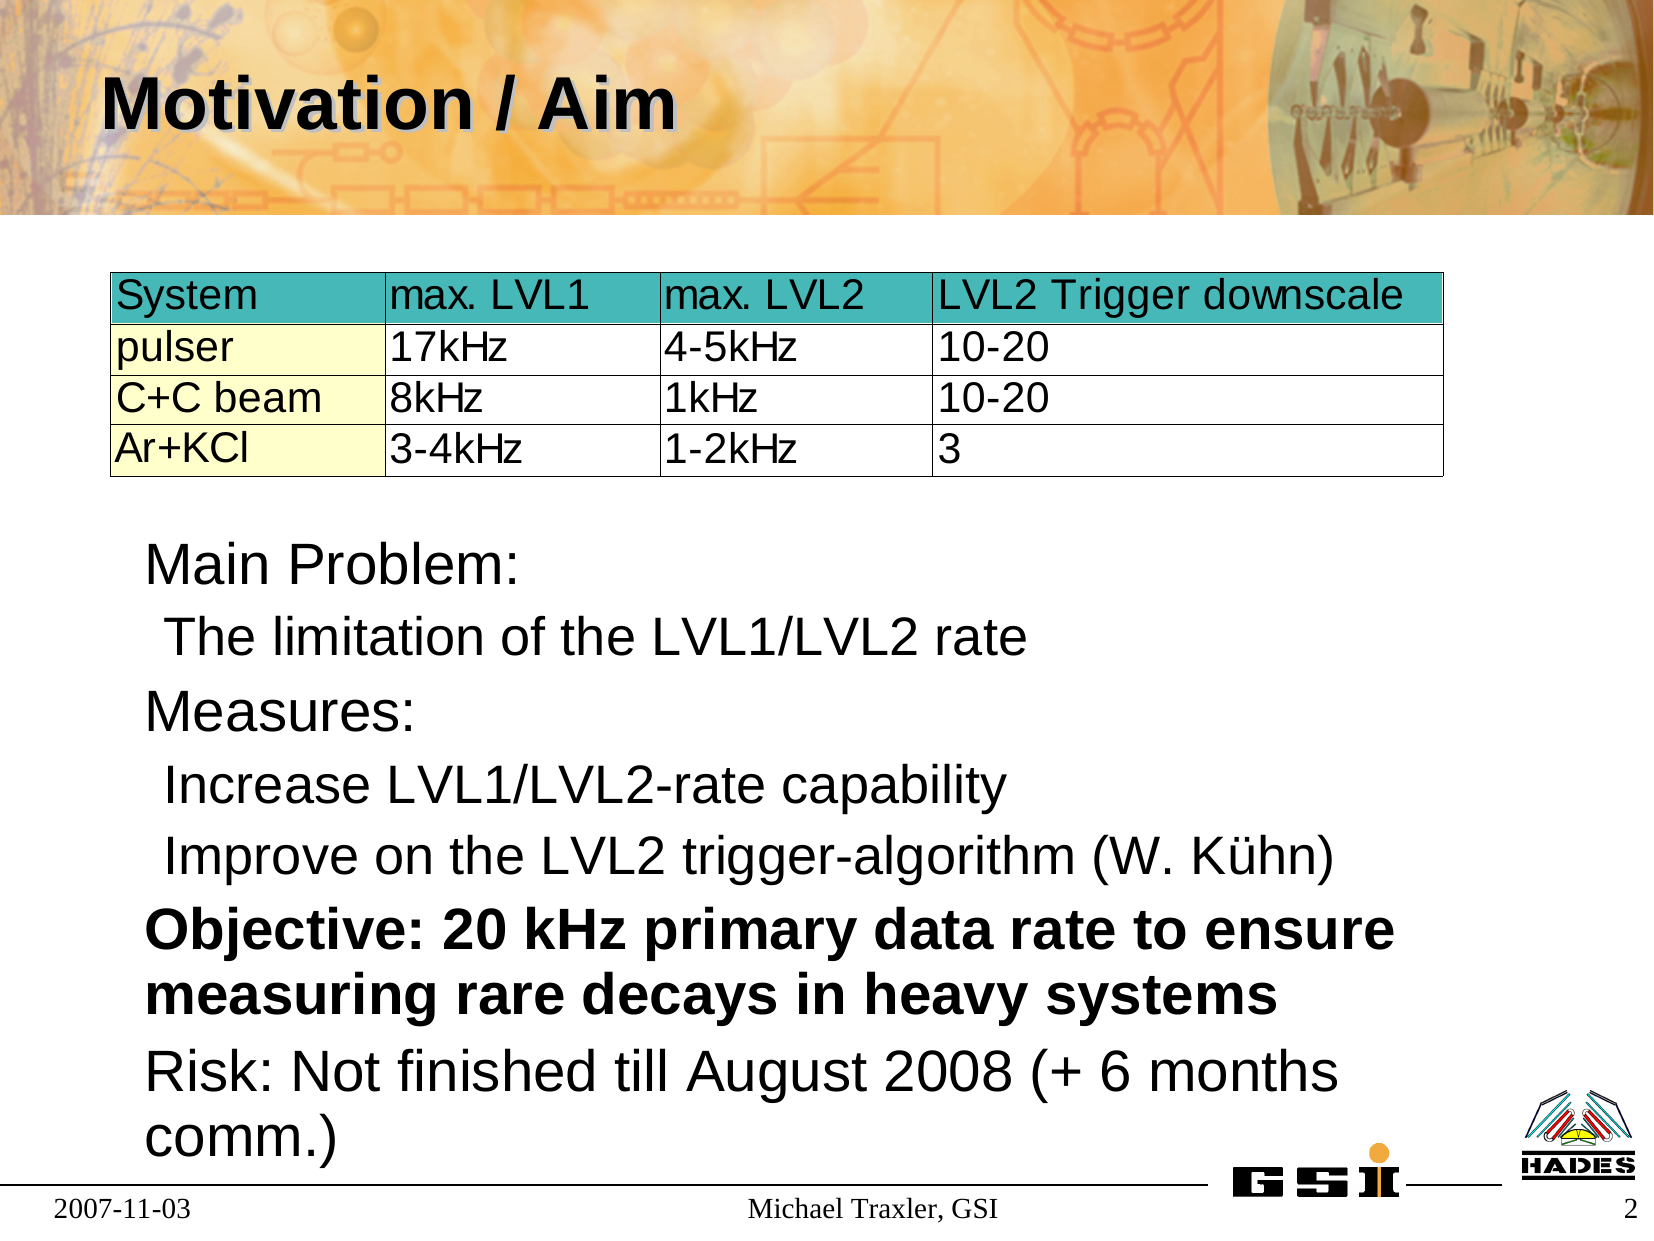

# Motivation / Aim
Main Problem:
The limitation of the LVL1/LVL2 rate
Measures:
Increase LVL1/LVL2-rate capability
Improve on the LVL2 trigger-algorithm (W. Kühn)
Objective: 20 kHz primary data rate to ensure measuring rare decays in heavy systems
Risk: Not finished till August 2008 (+ 6 months comm.)
2006-09-26
Michael Traxler, GSI
2